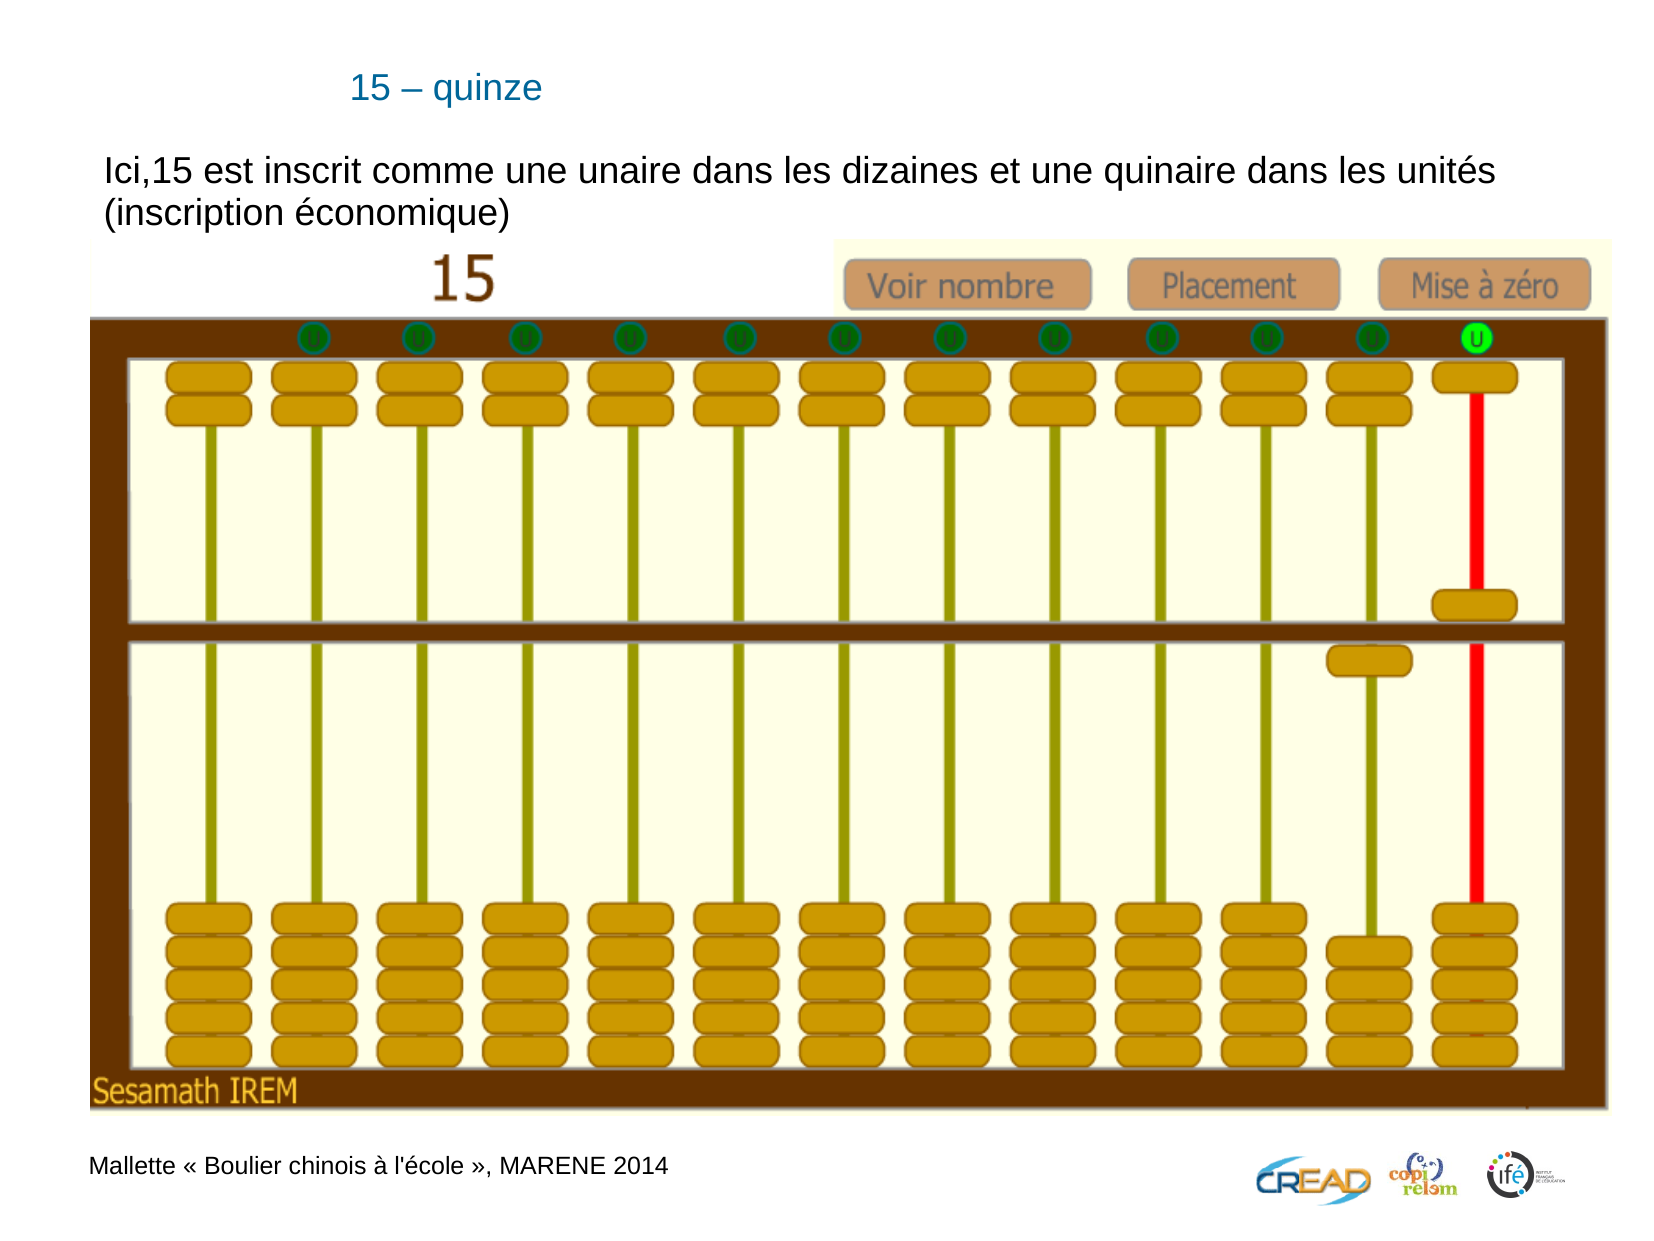

15 – quinze
Ici,15 est inscrit comme une unaire dans les dizaines et une quinaire dans les unités
(inscription économique)